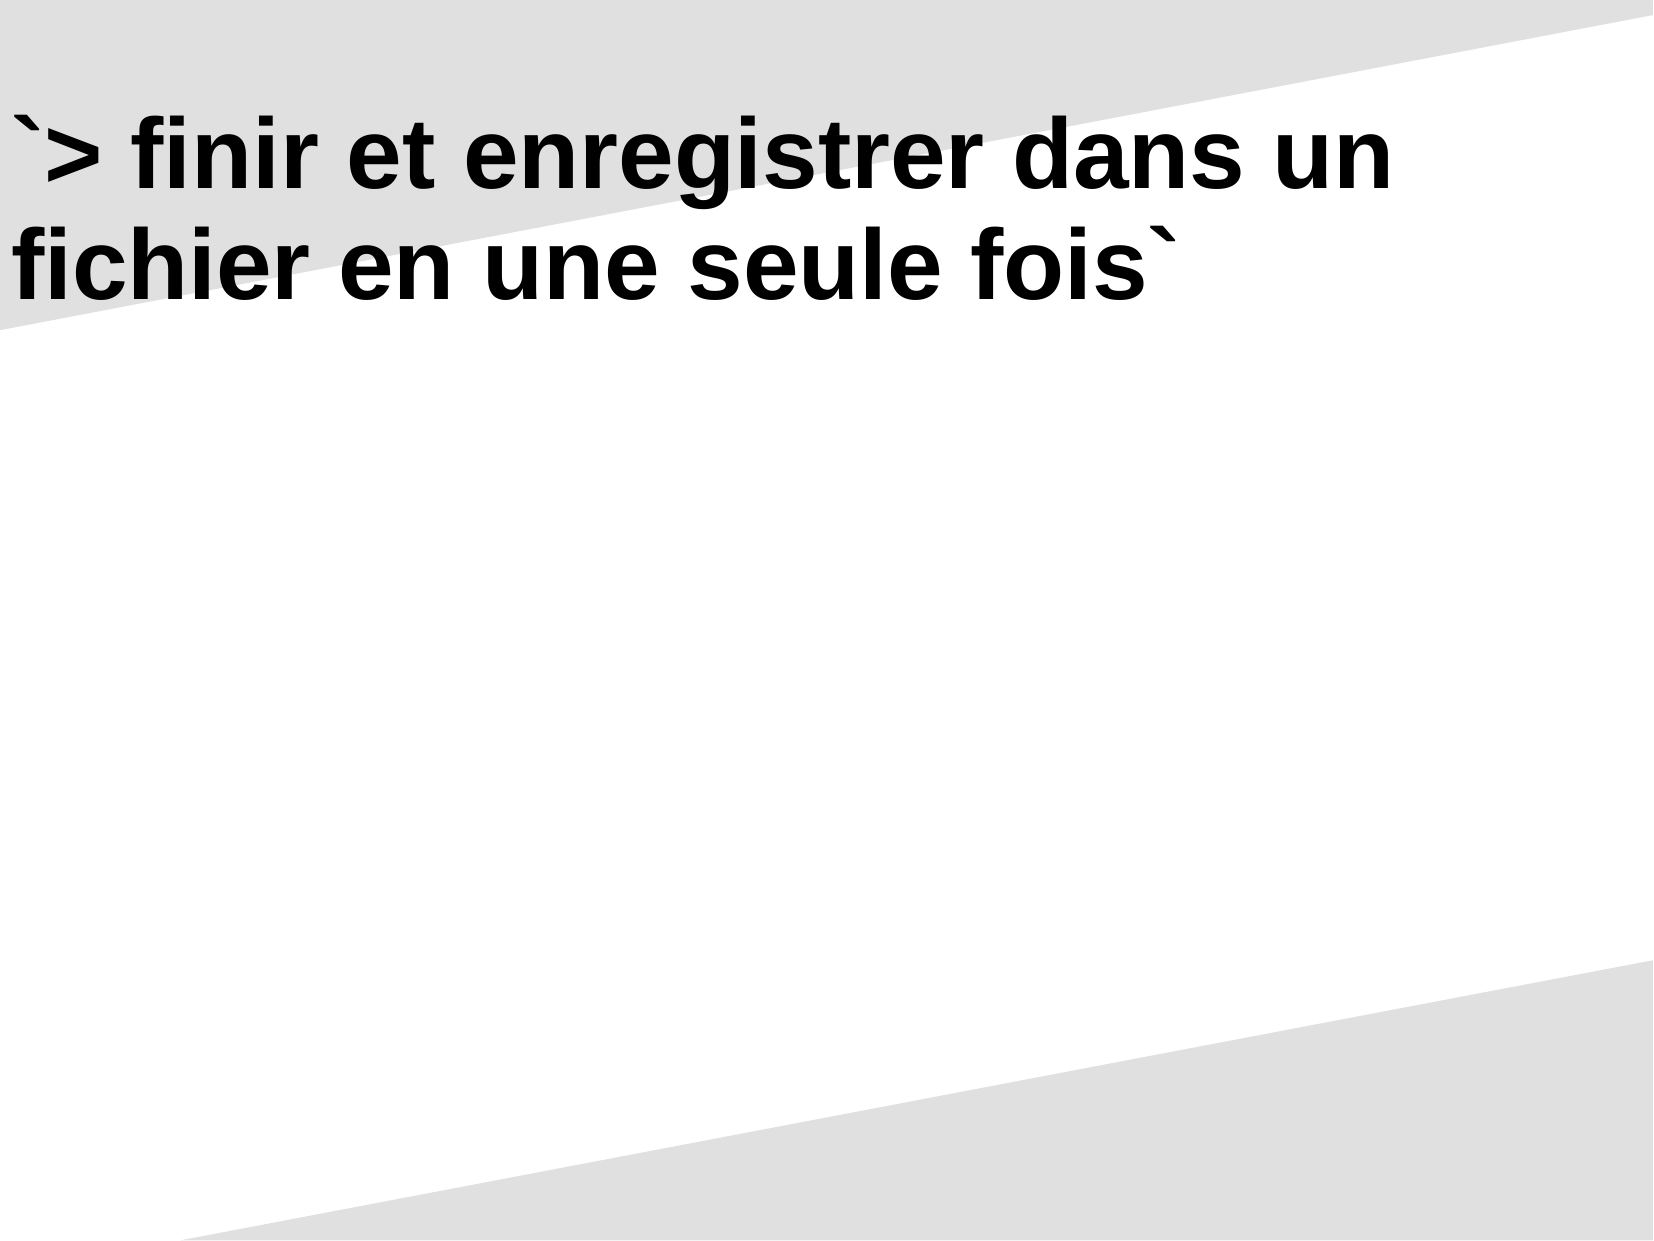

# `> finir et enregistrer dans un fichier en une seule fois`